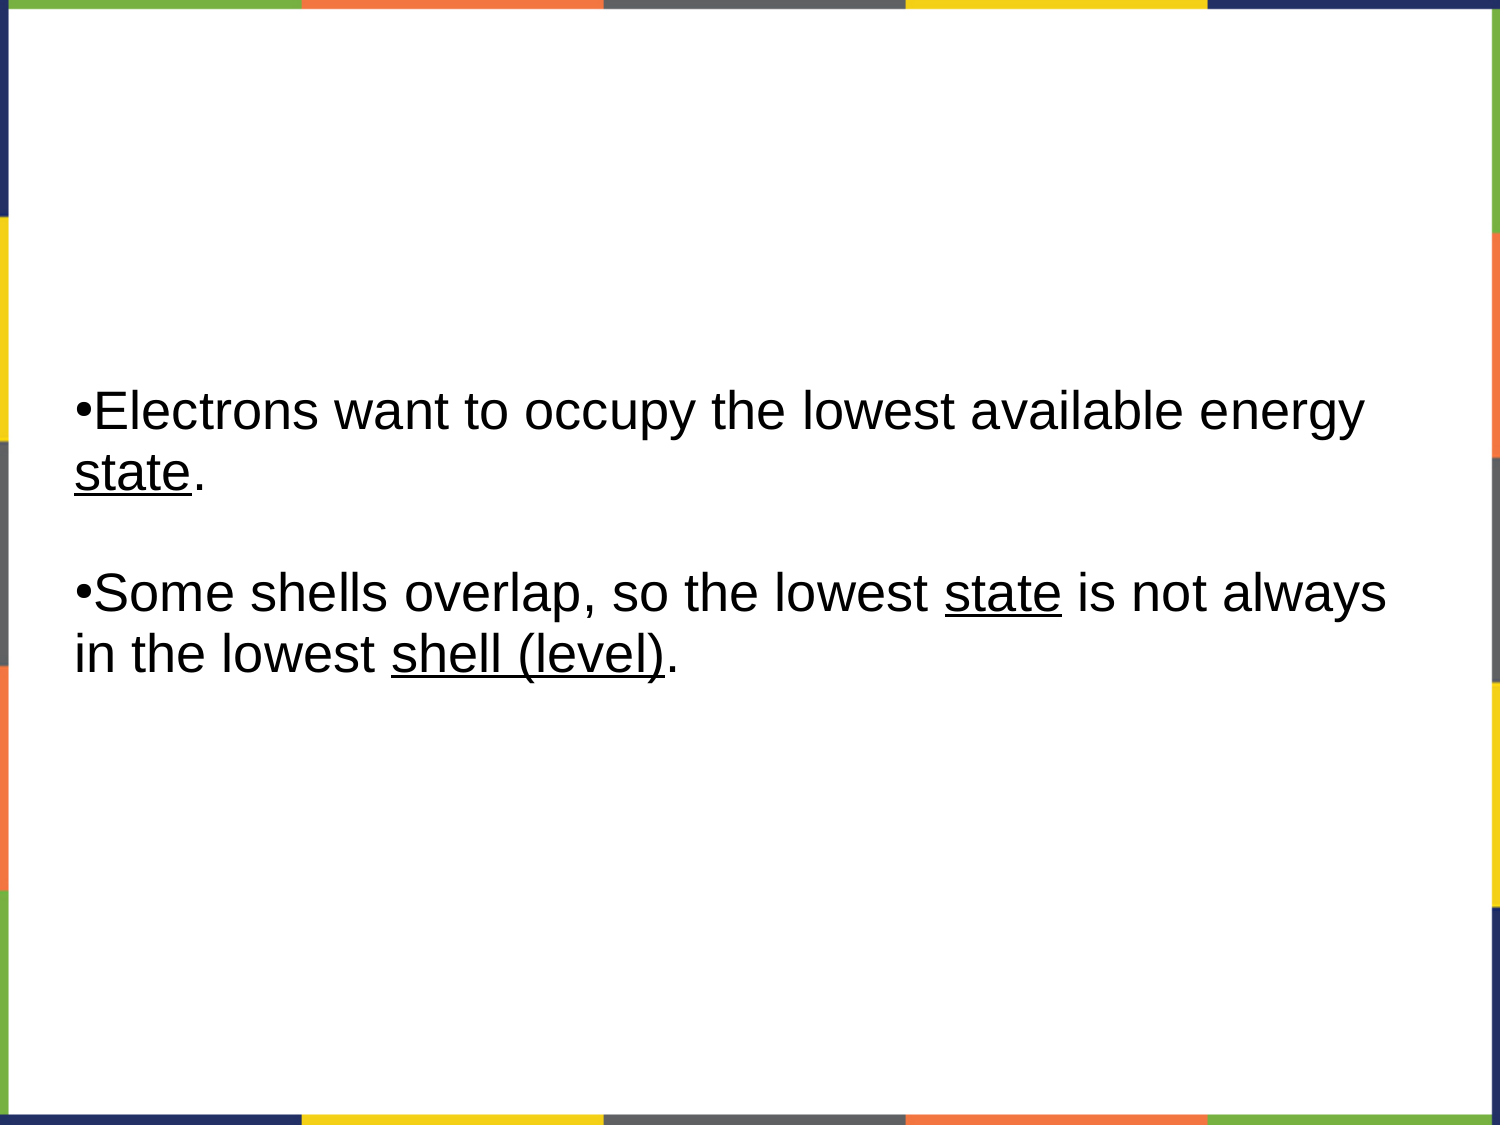

Electrons want to occupy the lowest available energy state.
Some shells overlap, so the lowest state is not always in the lowest shell (level).